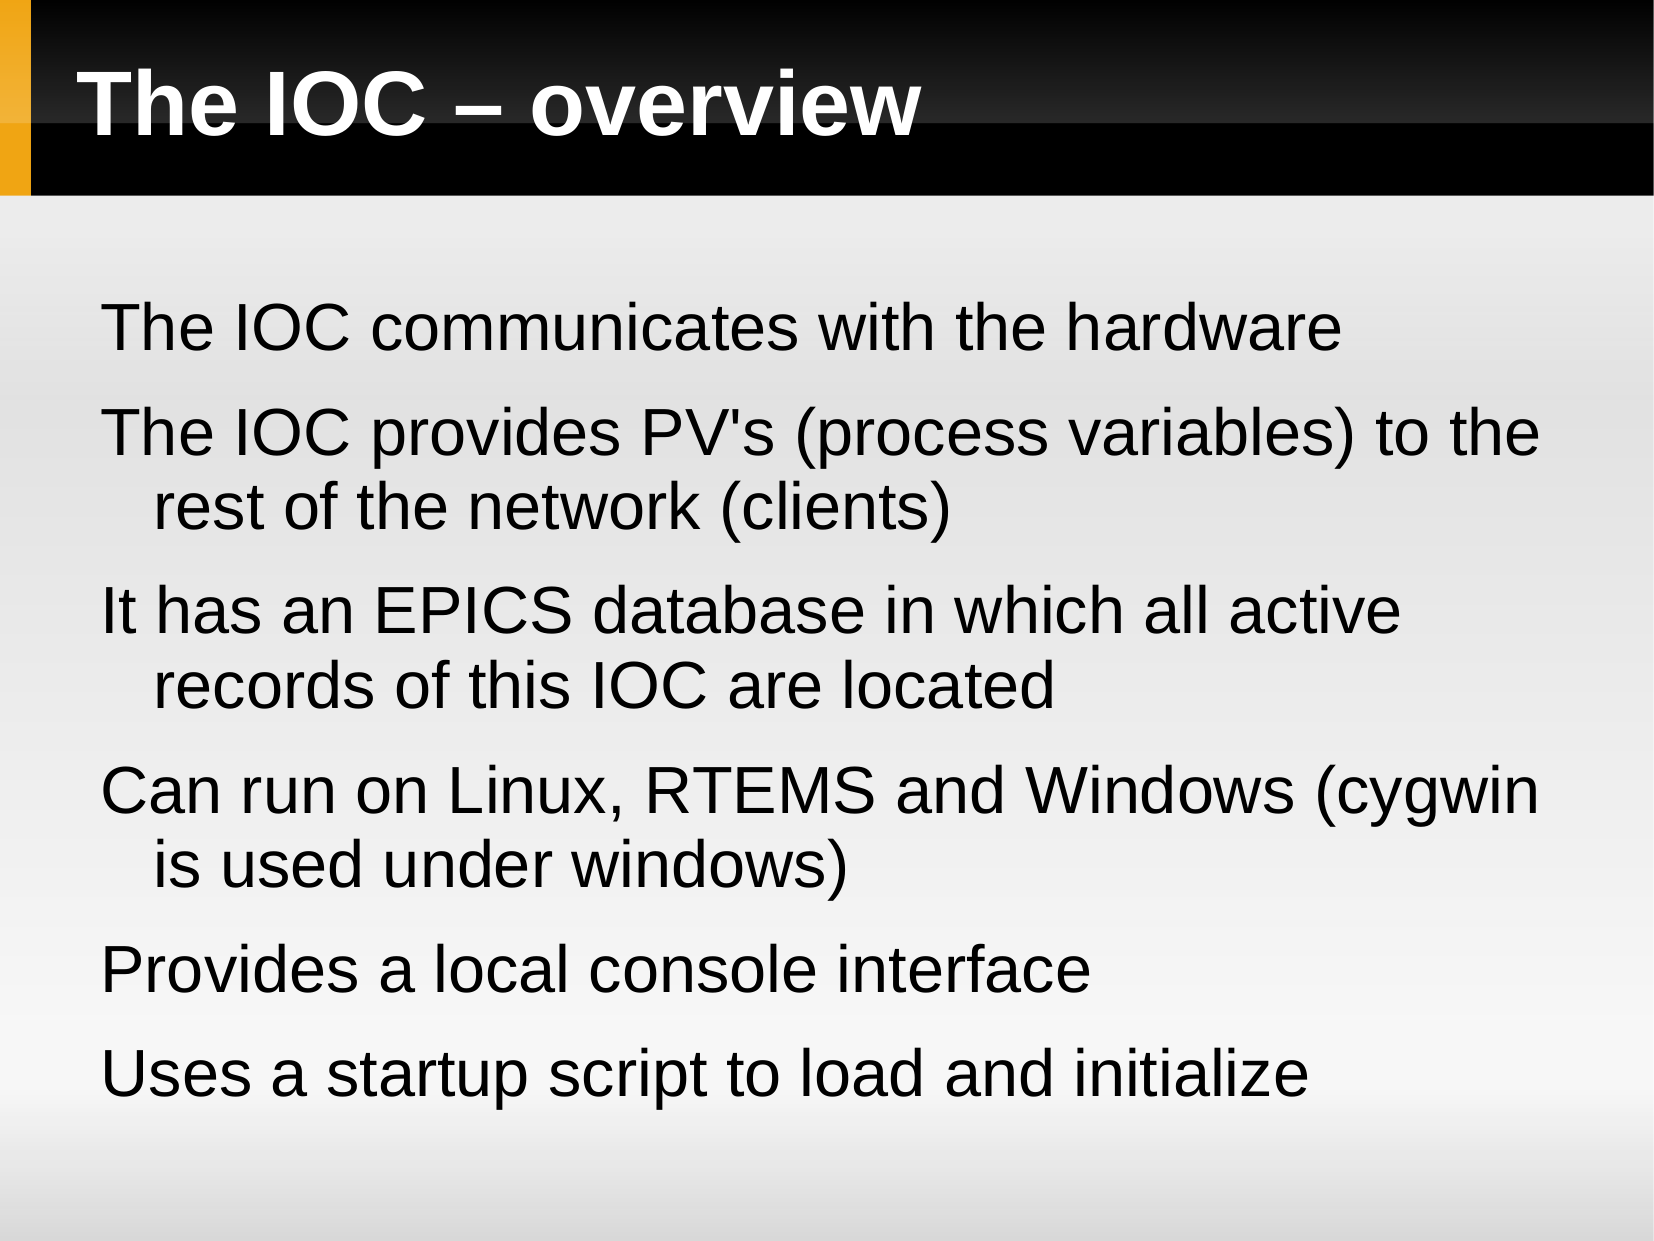

# The IOC – overview
The IOC communicates with the hardware
The IOC provides PV's (process variables) to the rest of the network (clients)
It has an EPICS database in which all active records of this IOC are located
Can run on Linux, RTEMS and Windows (cygwin is used under windows)
Provides a local console interface
Uses a startup script to load and initialize